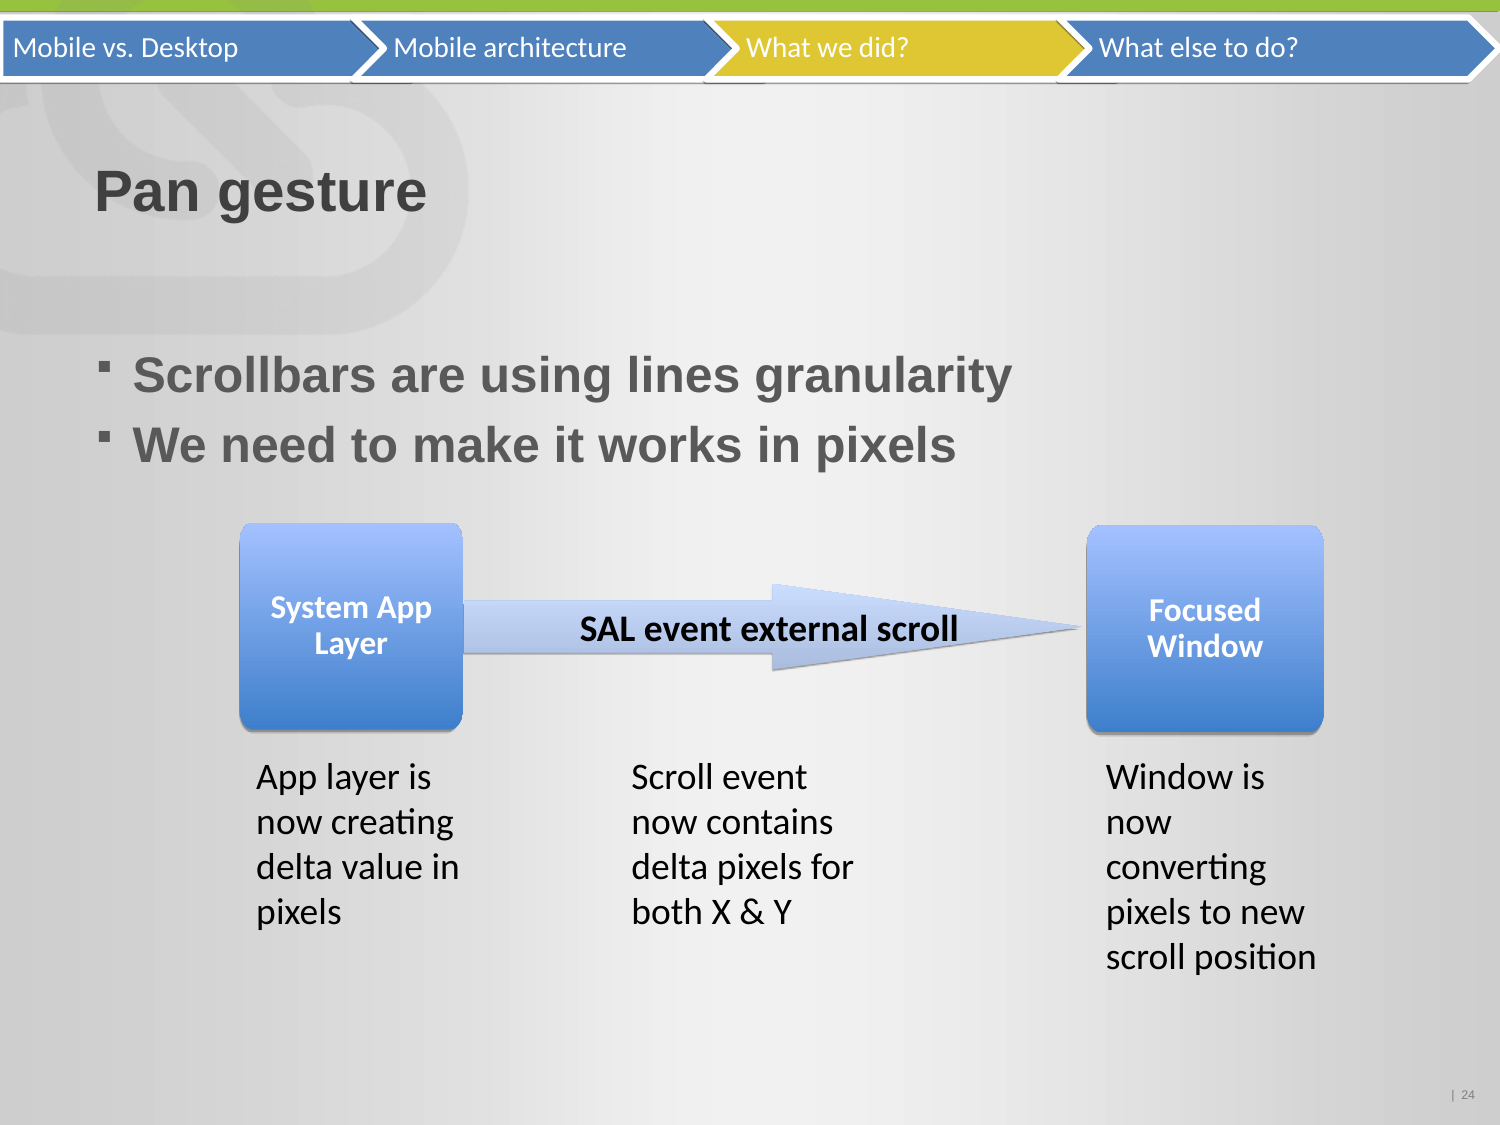

Mobile vs. Desktop
Mobile architecture
What we did?
What else to do?
# Pan gesture
Scrollbars are using lines granularity
We need to make it works in pixels
System App Layer
Focused Window
SAL event external scroll
App layer is now creating delta value in pixels
Scroll event now contains delta pixels for both X & Y
Window is now converting pixels to new scroll position